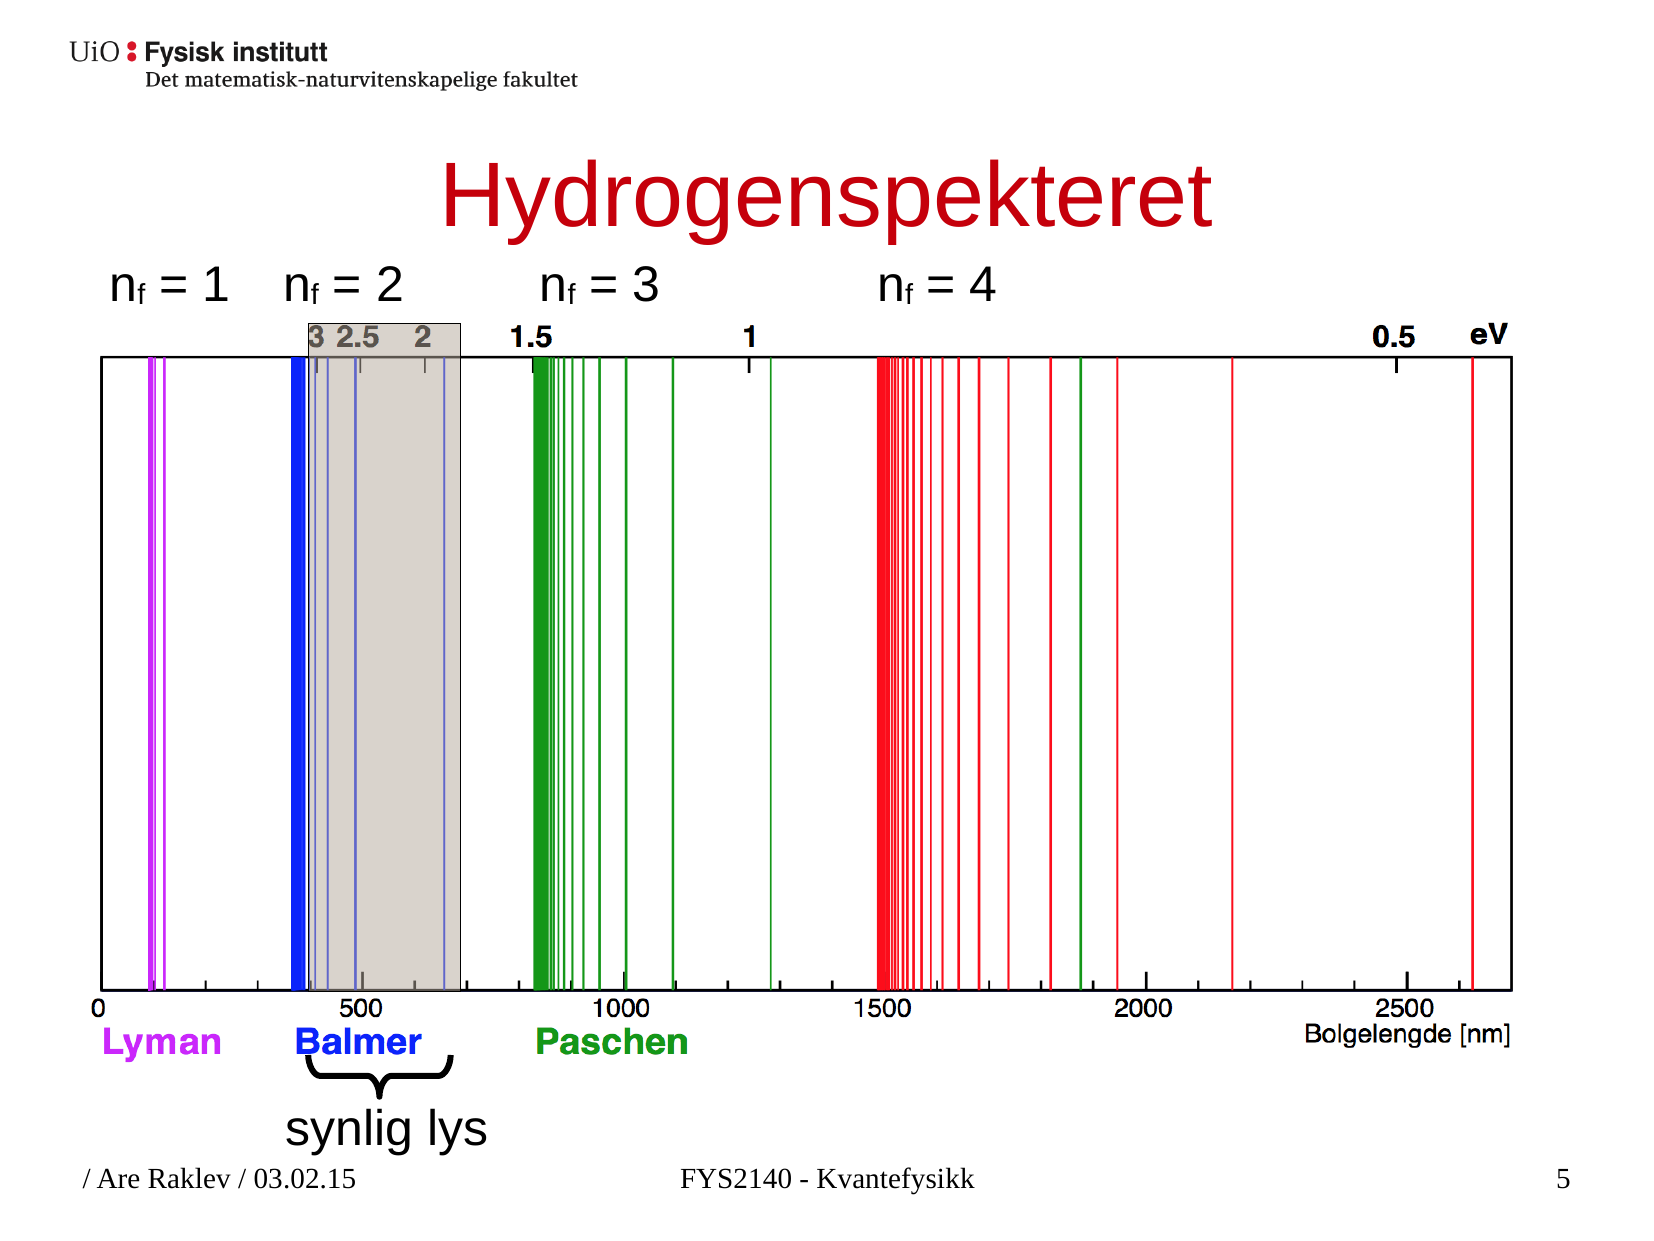

# Hydrogenspekteret
nf = 1
nf = 2
nf = 3
nf = 4
synlig lys
/ Are Raklev / 03.02.15
FYS2140 - Kvantefysikk
5